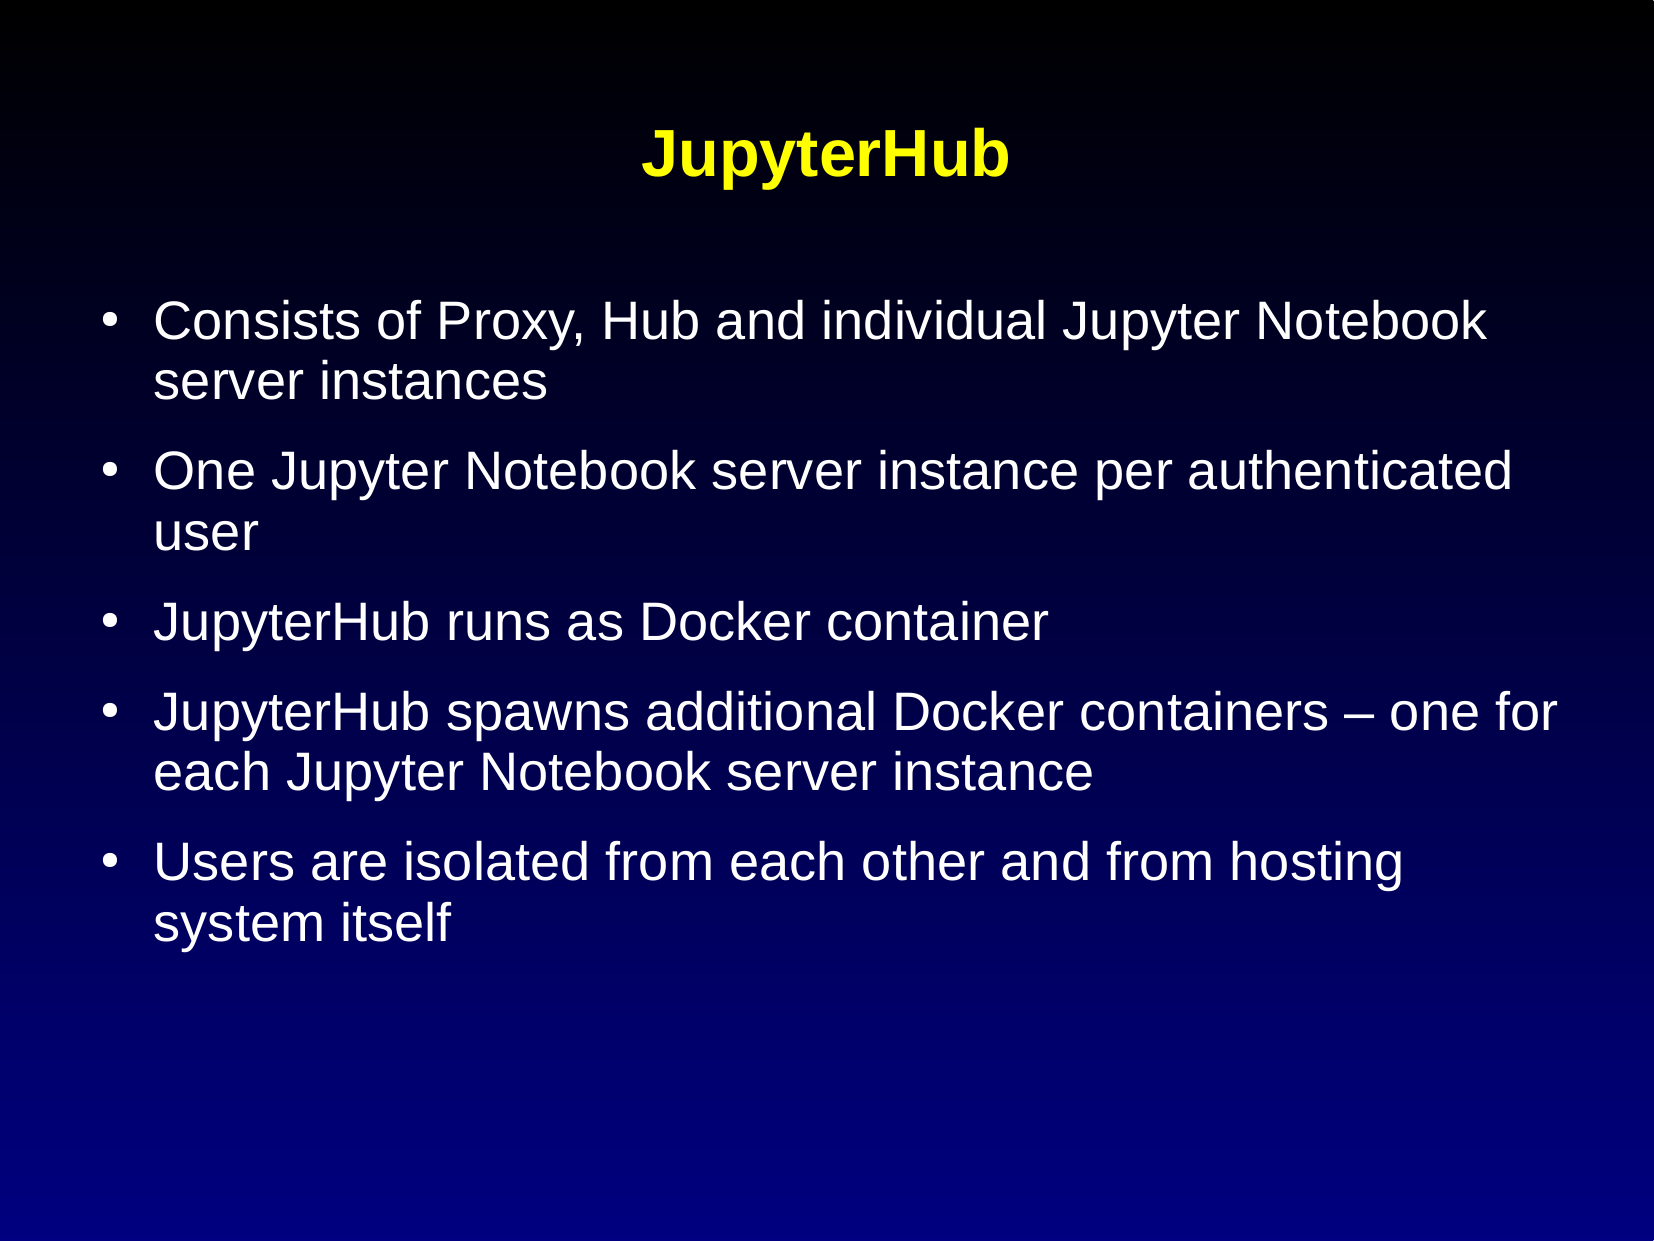

# JupyterHub
Consists of Proxy, Hub and individual Jupyter Notebook server instances
One Jupyter Notebook server instance per authenticated user
JupyterHub runs as Docker container
JupyterHub spawns additional Docker containers – one for each Jupyter Notebook server instance
Users are isolated from each other and from hosting system itself